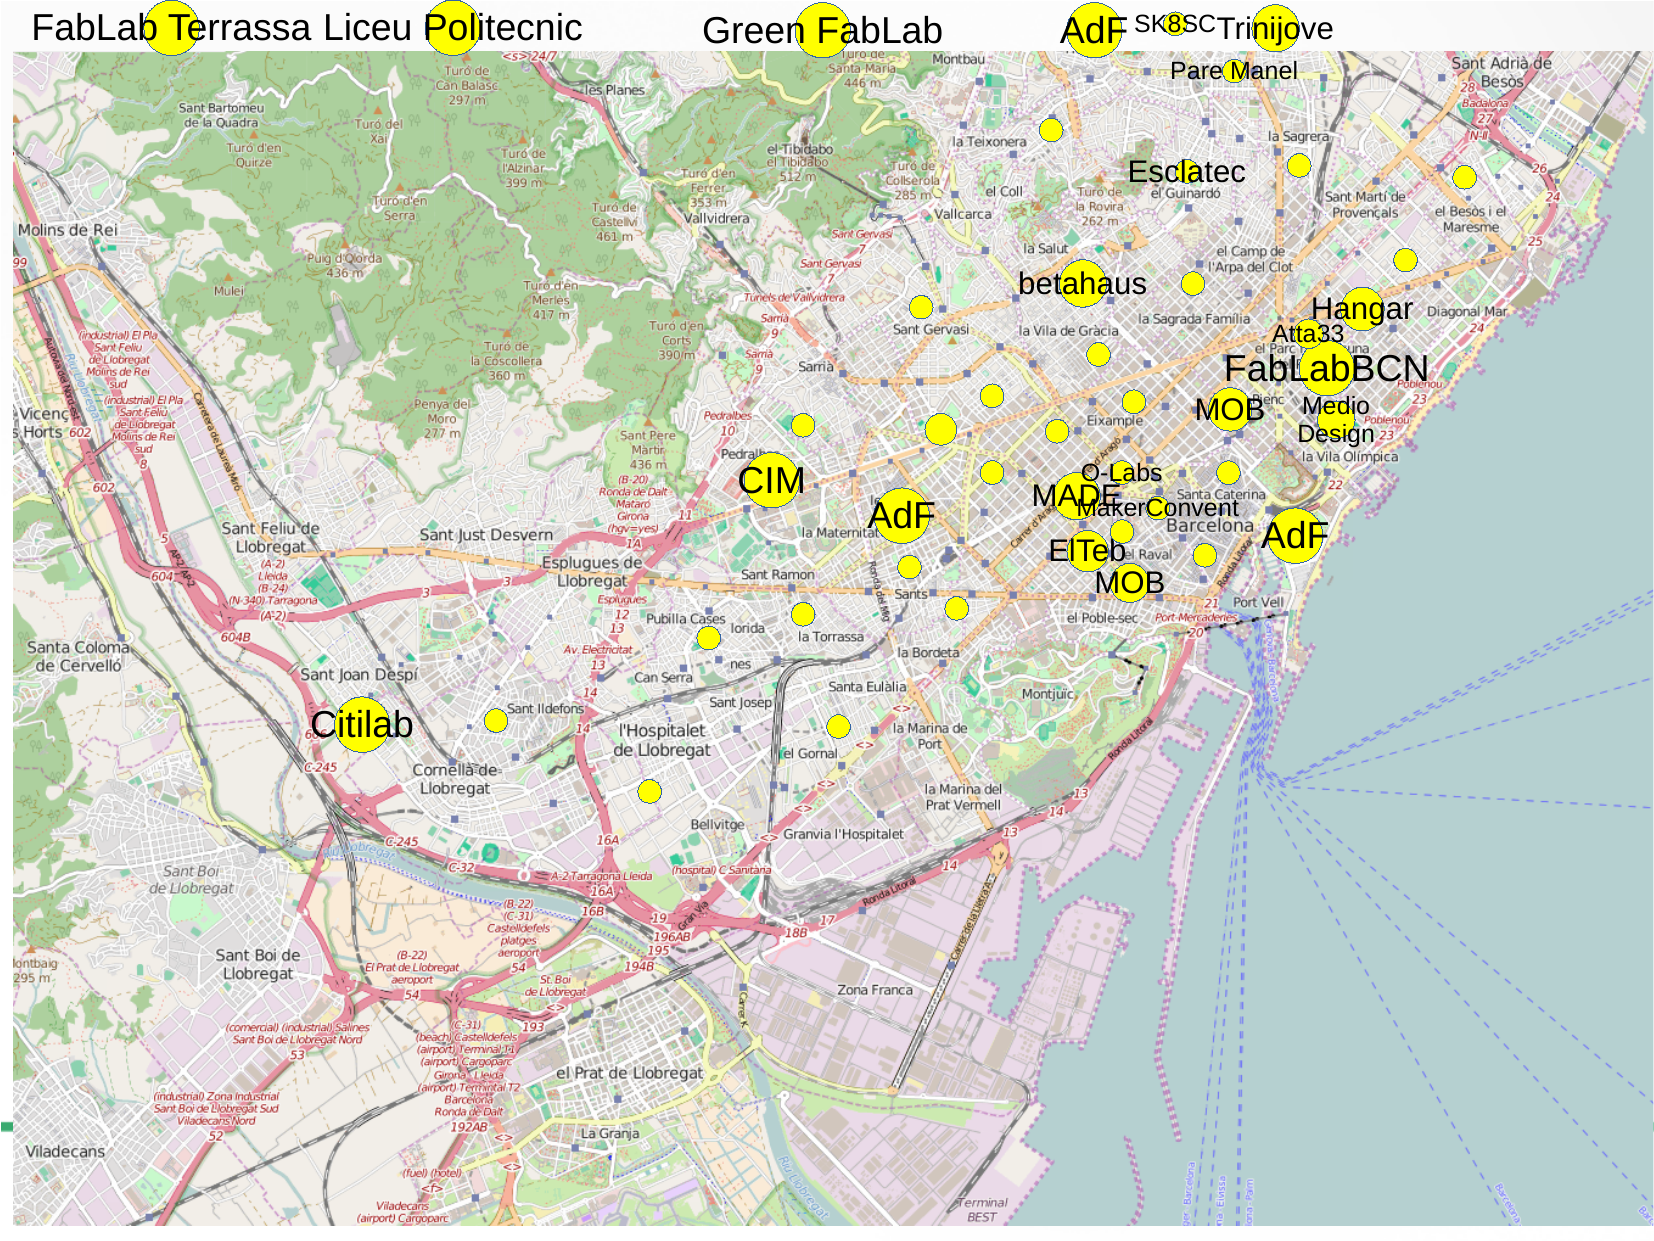

Liceu Politecnic
FabLab Terrassa
AdF
Green FabLab
Trinijove
SK8SC
Pare Manel
Esclatec
betahaus
Hangar
Atta33
FabLabBCN
MOB
Medio
Design
CIM
O-Labs
MADE
AdF
MakerConvent
AdF
ElTeb
MOB
Citilab